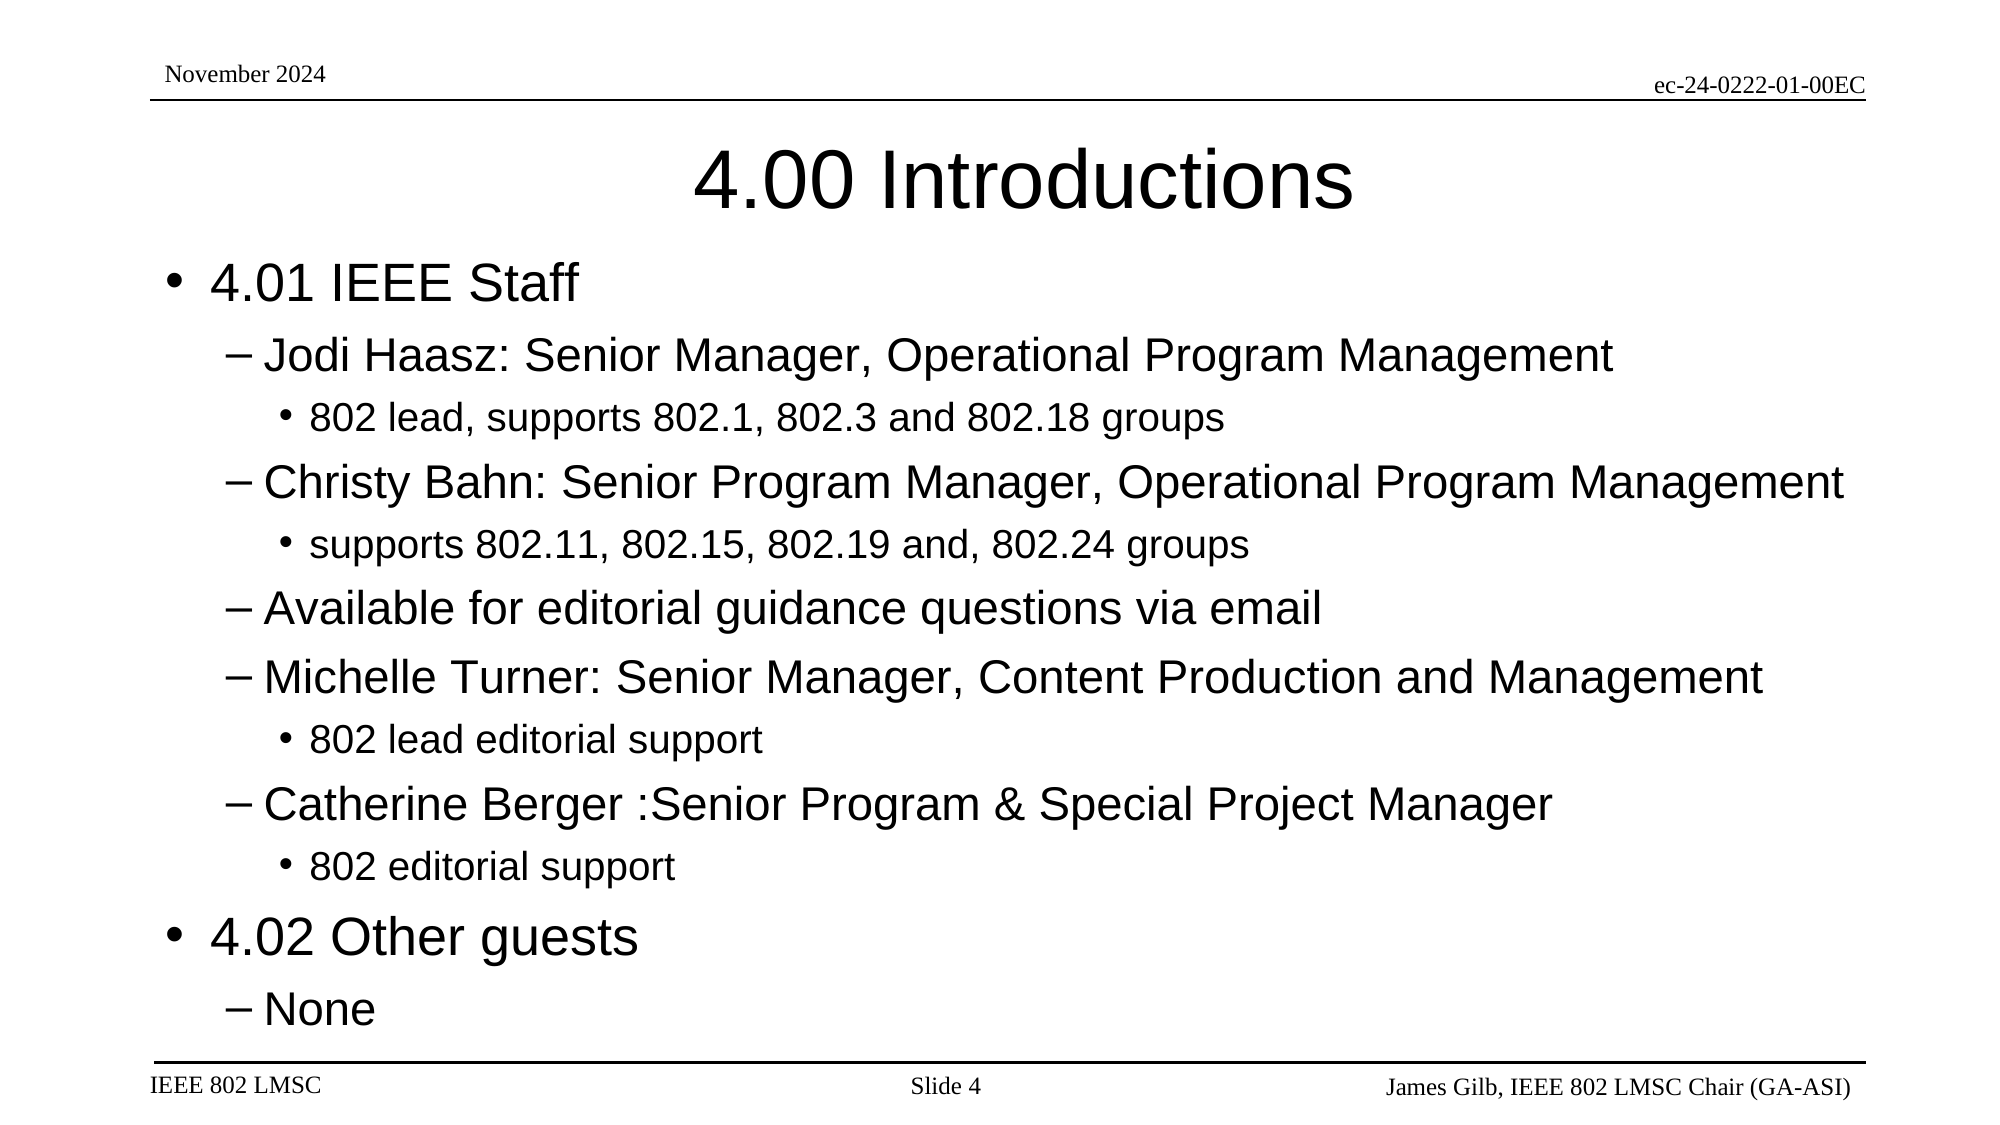

# 4.00 Introductions
4.01 IEEE Staff
Jodi Haasz: Senior Manager, Operational Program Management
802 lead, supports 802.1, 802.3 and 802.18 groups
Christy Bahn: Senior Program Manager, Operational Program Management
supports 802.11, 802.15, 802.19 and, 802.24 groups
Available for editorial guidance questions via email
Michelle Turner: Senior Manager, Content Production and Management
802 lead editorial support
Catherine Berger :Senior Program & Special Project Manager
802 editorial support
4.02 Other guests
None
4